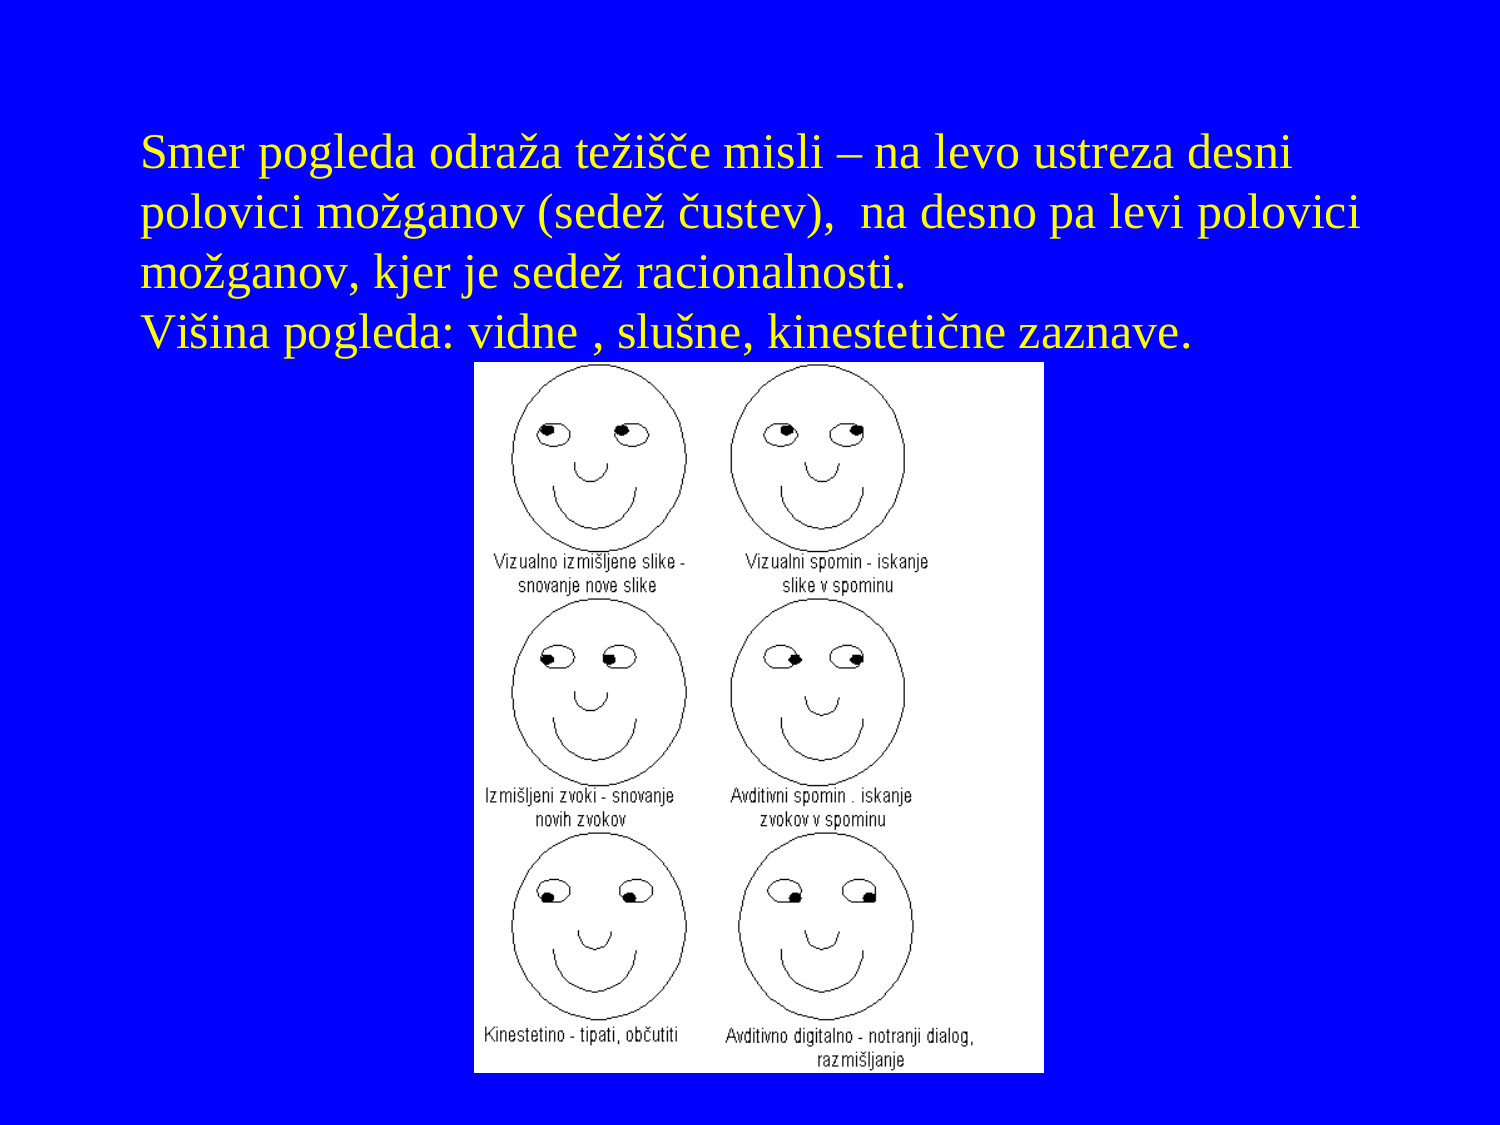

# Smer pogleda odraža težišče misli – na levo ustreza desni polovici možganov (sedež čustev), na desno pa levi polovici možganov, kjer je sedež racionalnosti. Višina pogleda: vidne , slušne, kinestetične zaznave.